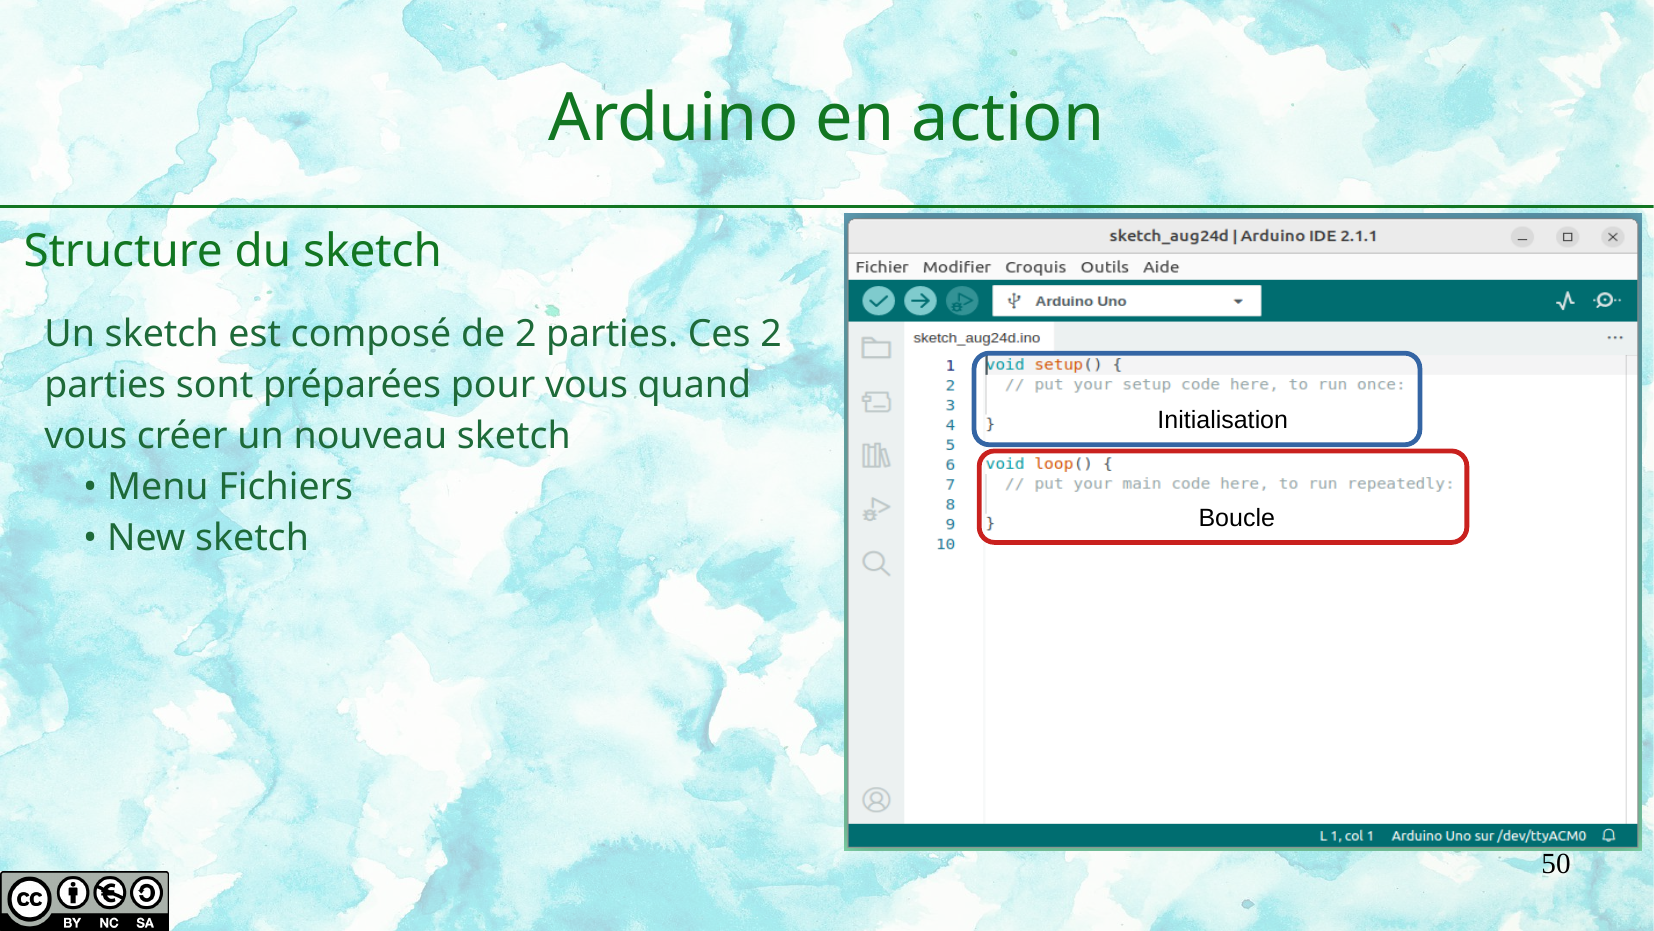

# Arduino en action
Initialisation
Boucle
Structure du sketch
Un sketch est composé de 2 parties. Ces 2 parties sont préparées pour vous quand vous créer un nouveau sketch
 • Menu Fichiers
 • New sketch
50